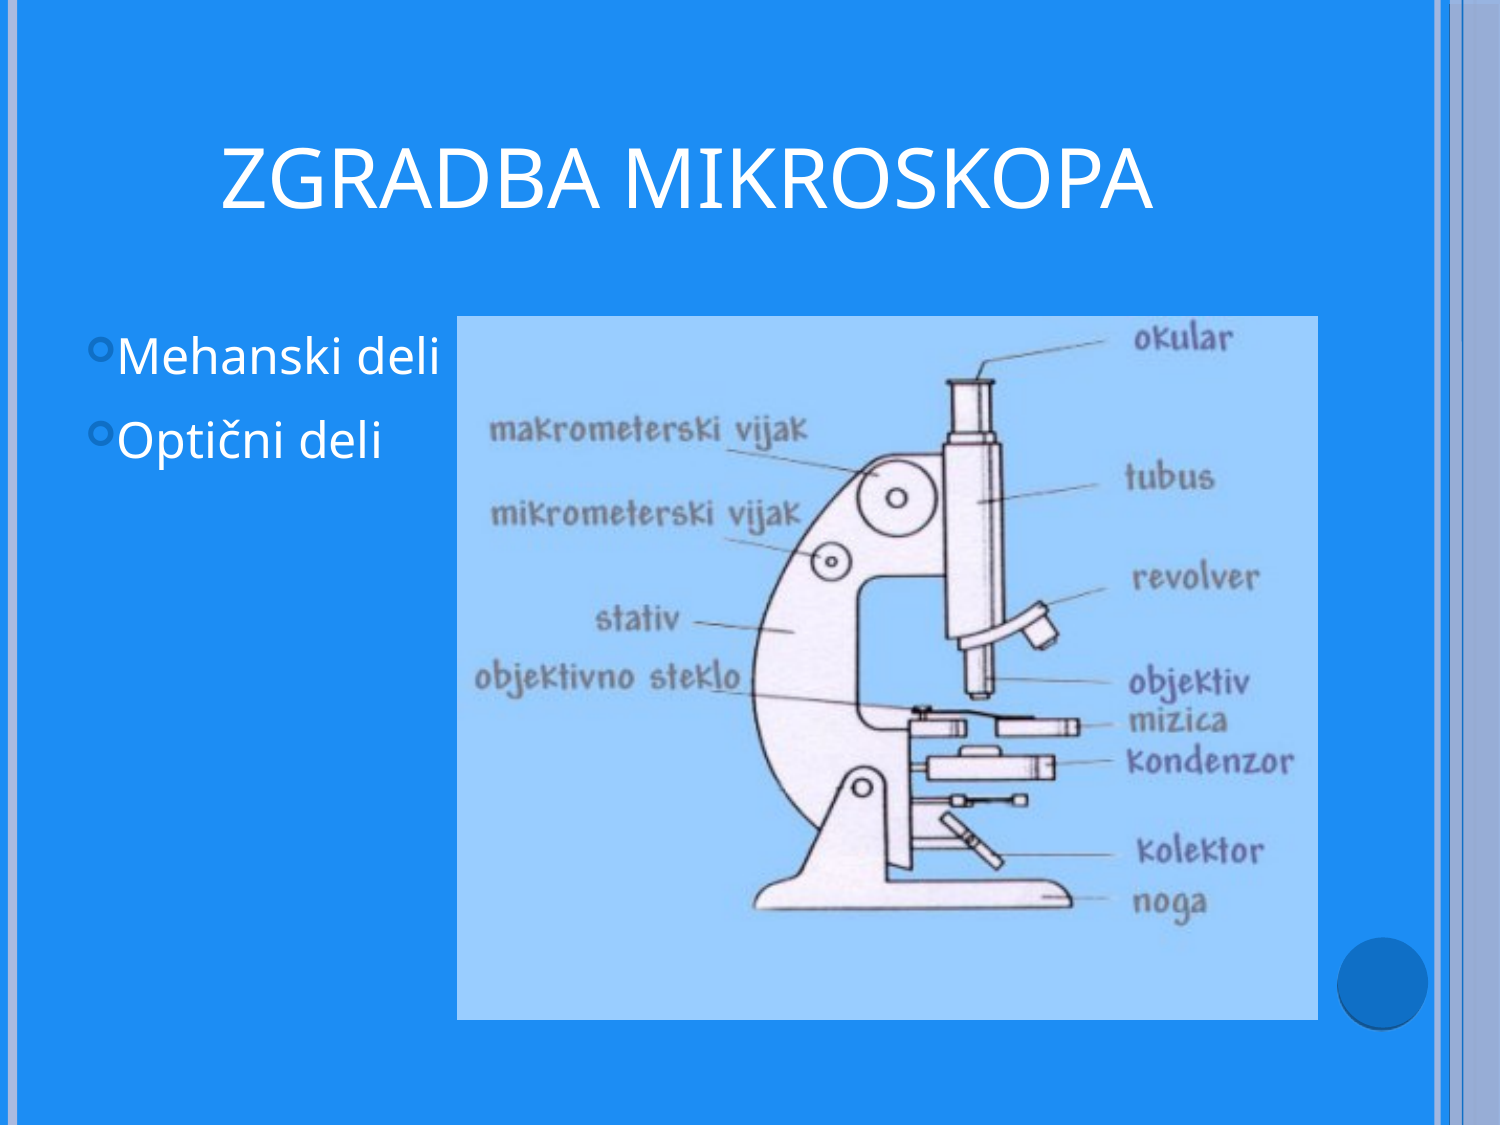

# ZGRADBA MIKROSKOPA
Mehanski deli
Optični deli